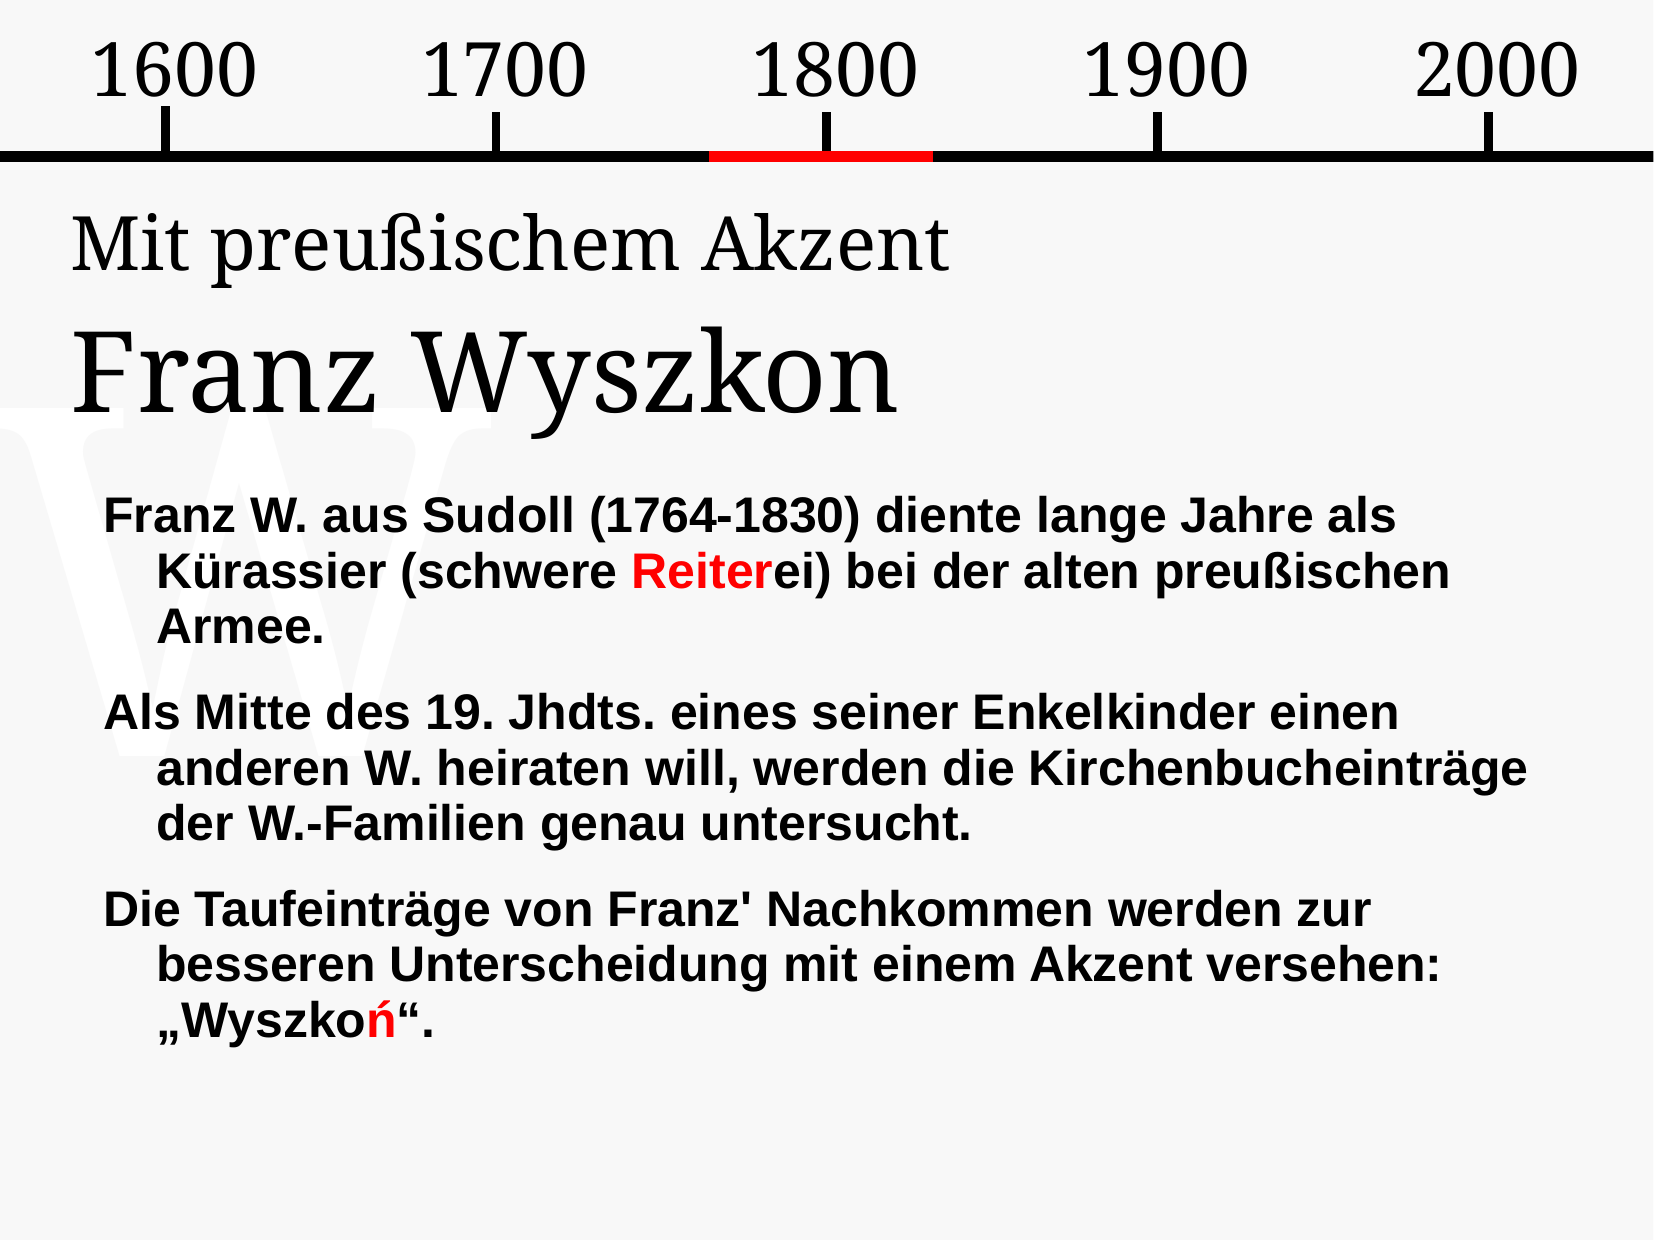

1600
1700
1800
1900
2000
# Mit preußischem Akzent Franz Wyszkon
W
Franz W. aus Sudoll (1764-1830) diente lange Jahre als Kürassier (schwere Reiterei) bei der alten preußischen Armee.
Als Mitte des 19. Jhdts. eines seiner Enkelkinder einen anderen W. heiraten will, werden die Kirchenbucheinträge der W.-Familien genau untersucht.
Die Taufeinträge von Franz' Nachkommen werden zur besseren Unterscheidung mit einem Akzent versehen: „Wyszkoń“.